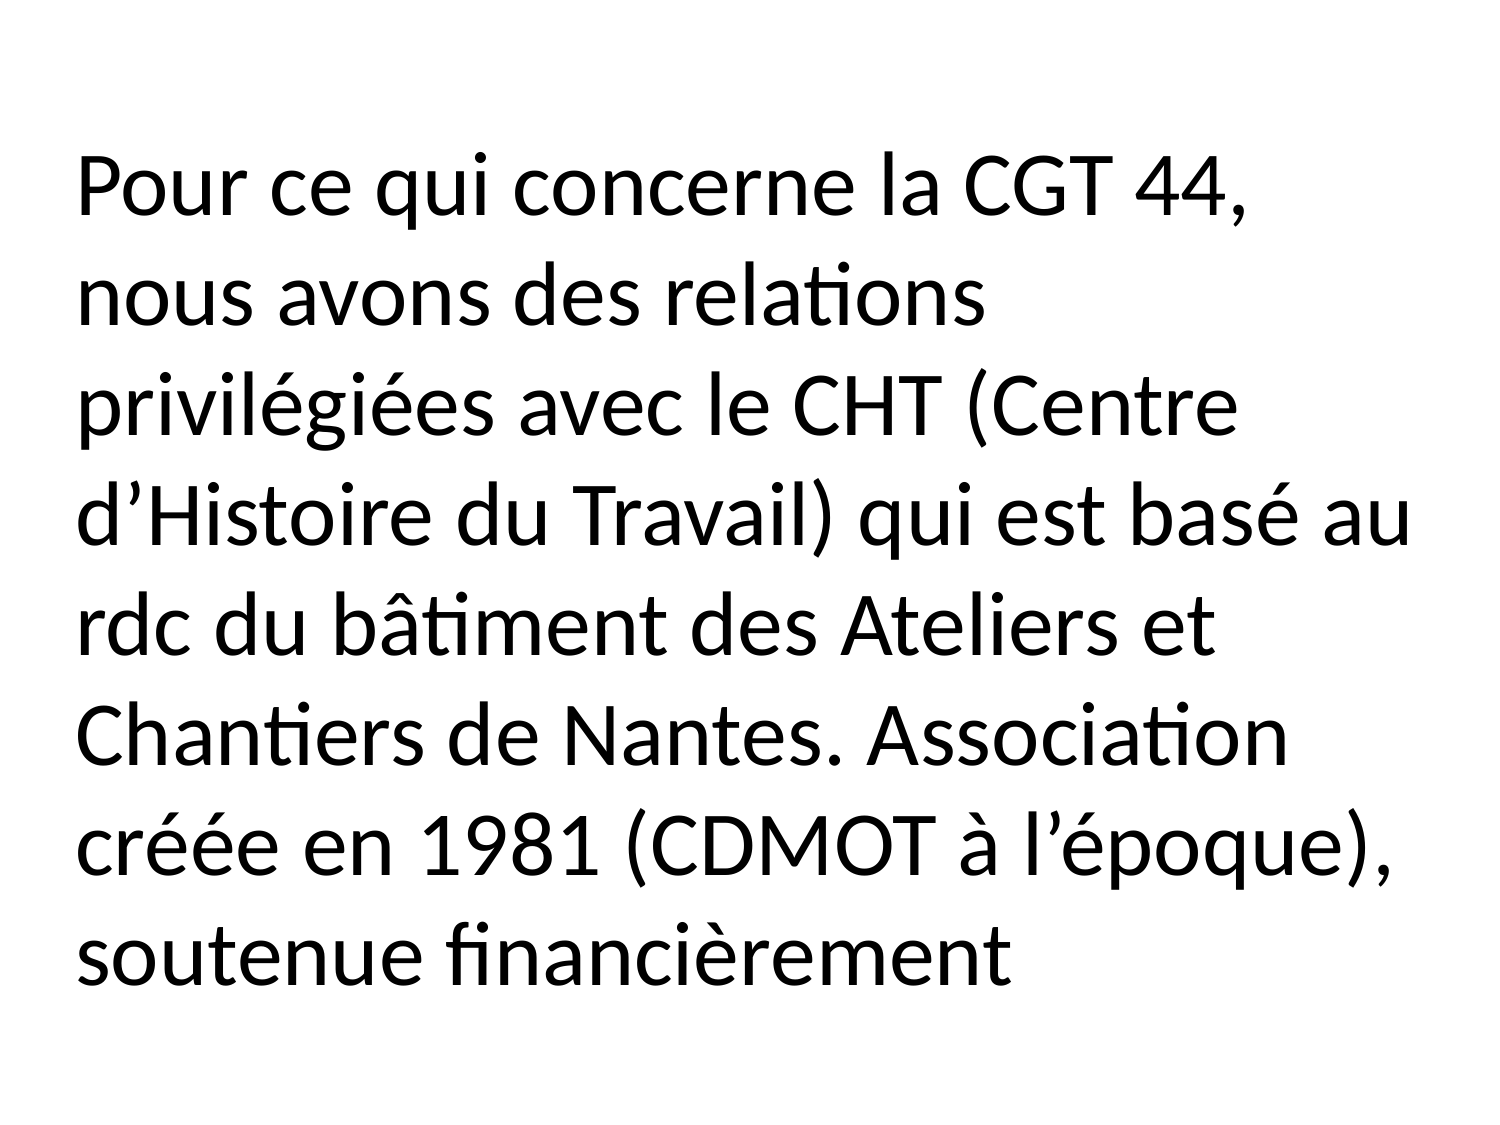

# Pour ce qui concerne la CGT 44, nous avons des relations privilégiées avec le CHT (Centre d’Histoire du Travail) qui est basé au rdc du bâtiment des Ateliers et Chantiers de Nantes. Association créée en 1981 (CDMOT à l’époque), soutenue financièrement